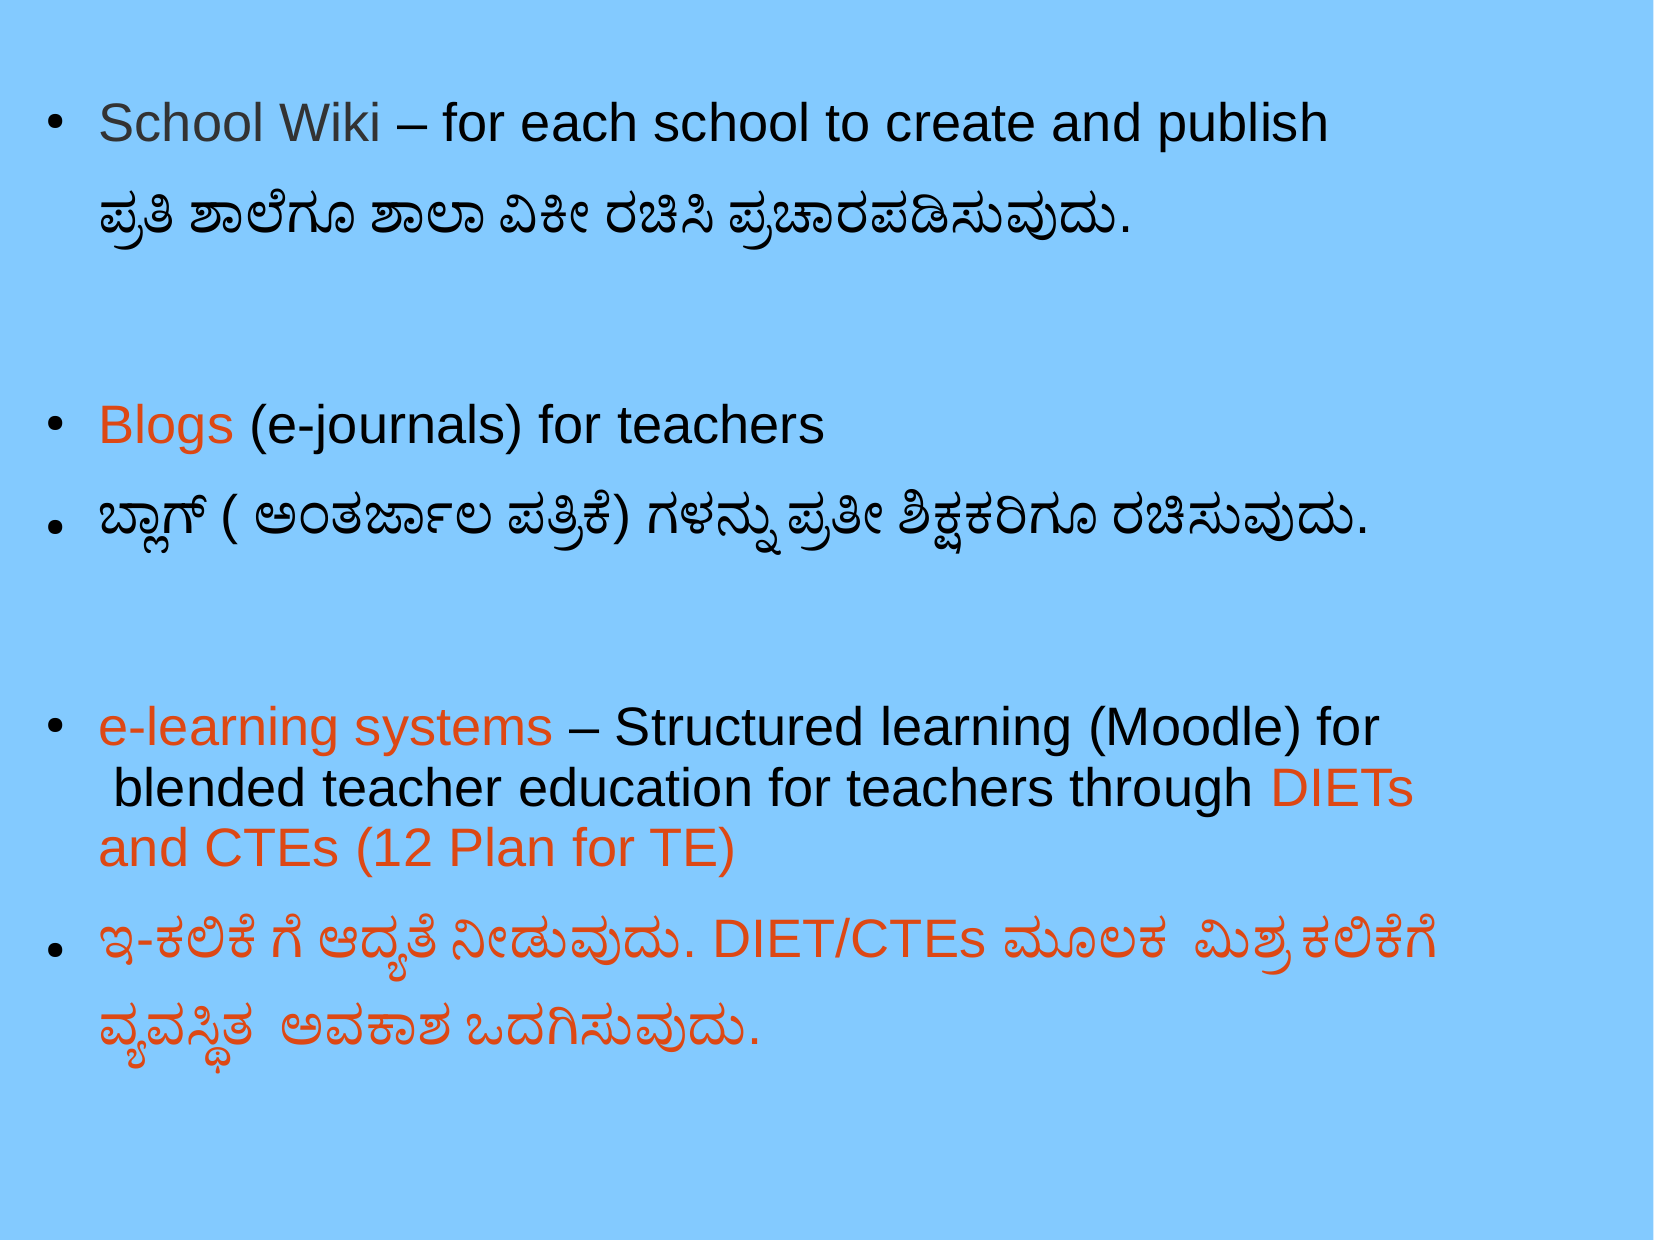

# School Wiki – for each school to create and publish
ಪ್ರತಿ ಶಾಲೆಗೂ ಶಾಲಾ ವಿಕೀ ರಚಿಸಿ ಪ್ರಚಾರಪಡಿಸುವುದು.
Blogs (e-journals) for teachers
ಬ್ಲಾಗ್ ( ಅಂತರ್ಜಾಲ ಪತ್ರಿಕೆ) ಗಳನ್ನು ಪ್ರತೀ ಶಿಕ್ಷಕರಿಗೂ ರಚಿಸುವುದು.
e-learning systems – Structured learning (Moodle) for blended teacher education for teachers through DIETs and CTEs (12 Plan for TE)
ಇ-ಕಲಿಕೆ ಗೆ ಆದ್ಯತೆ ನೀಡುವುದು. DIET/CTEs ಮೂಲಕ ಮಿಶ್ರ ಕಲಿಕೆಗೆ ವ್ಯವಸ್ಥಿತ ಅವಕಾಶ ಒದಗಿಸುವುದು.